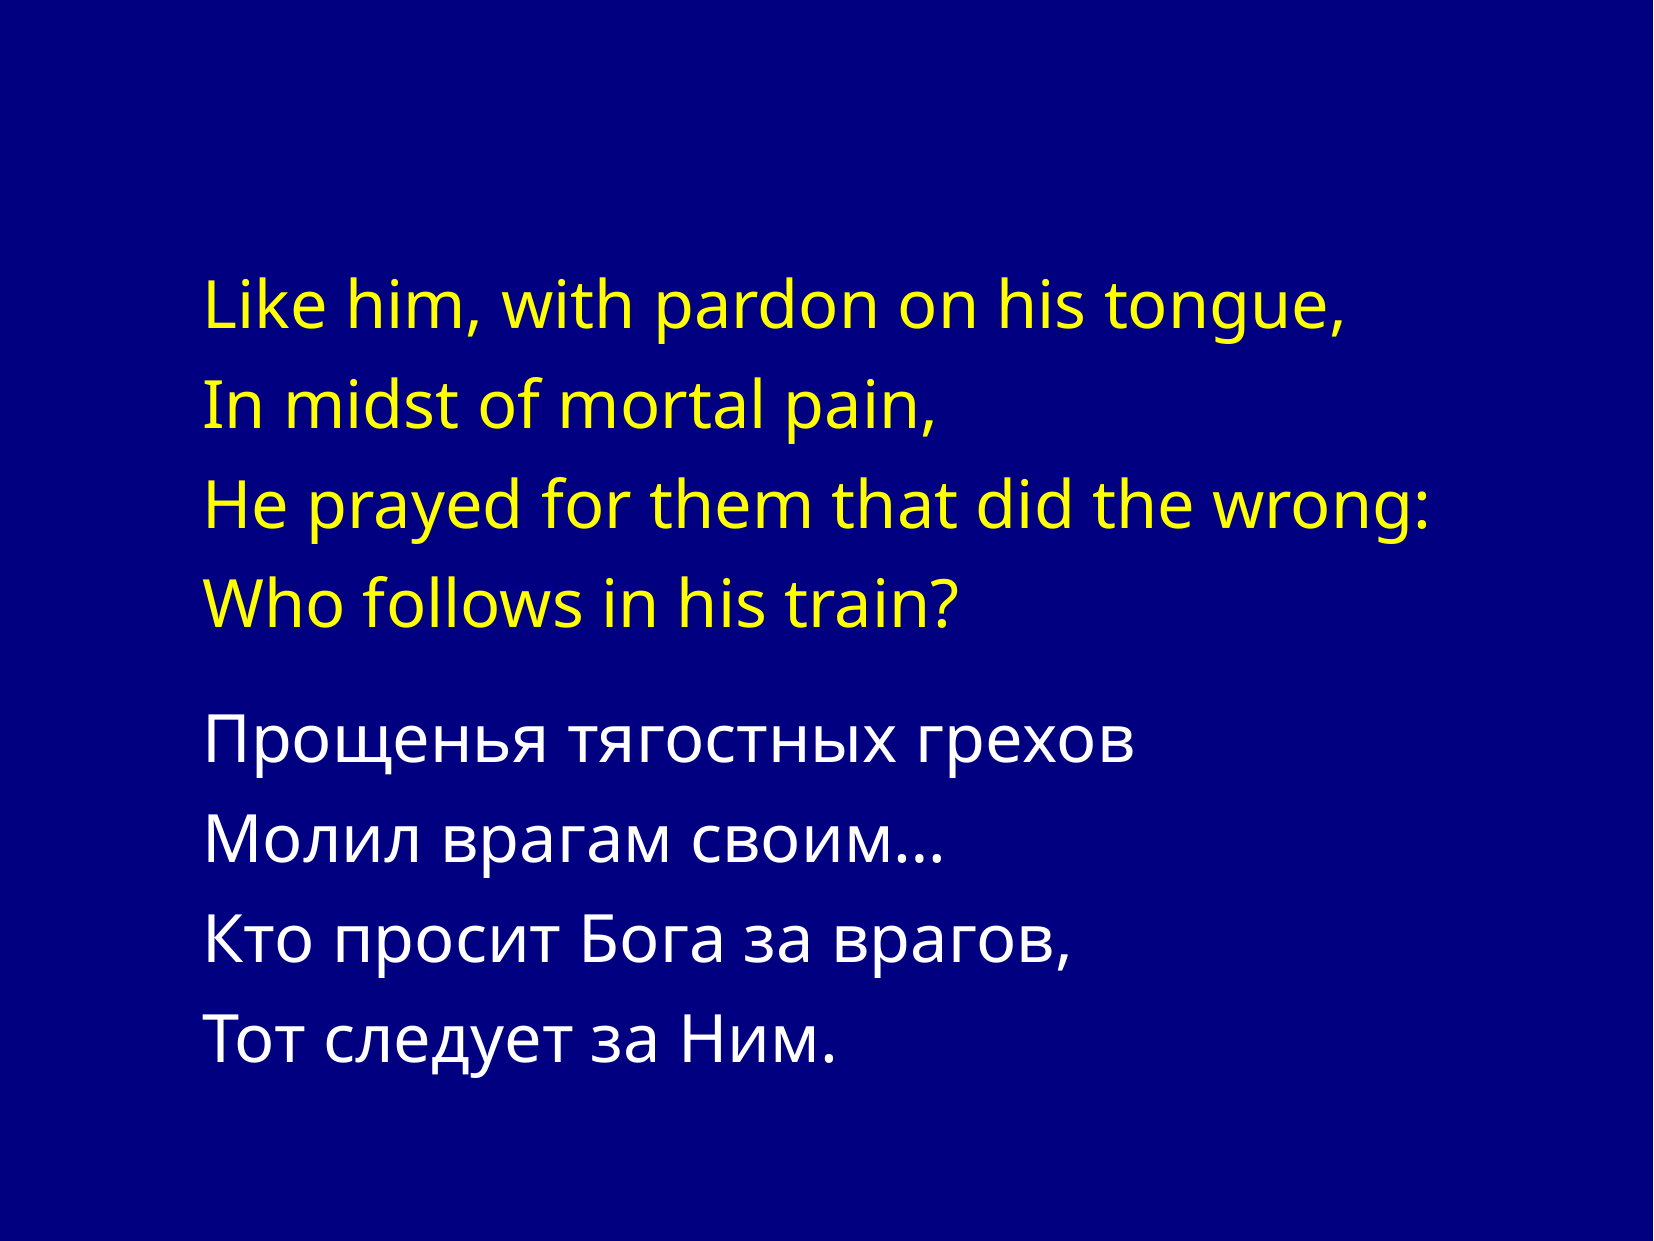

Like him, with pardon on his tongue,
	In midst of mortal pain,
	He prayed for them that did the wrong:
	Who follows in his train?
	Прощенья тягостных грехов
	Молил врагам своим…
	Кто просит Бога за врагов,
	Тот следует за Ним.